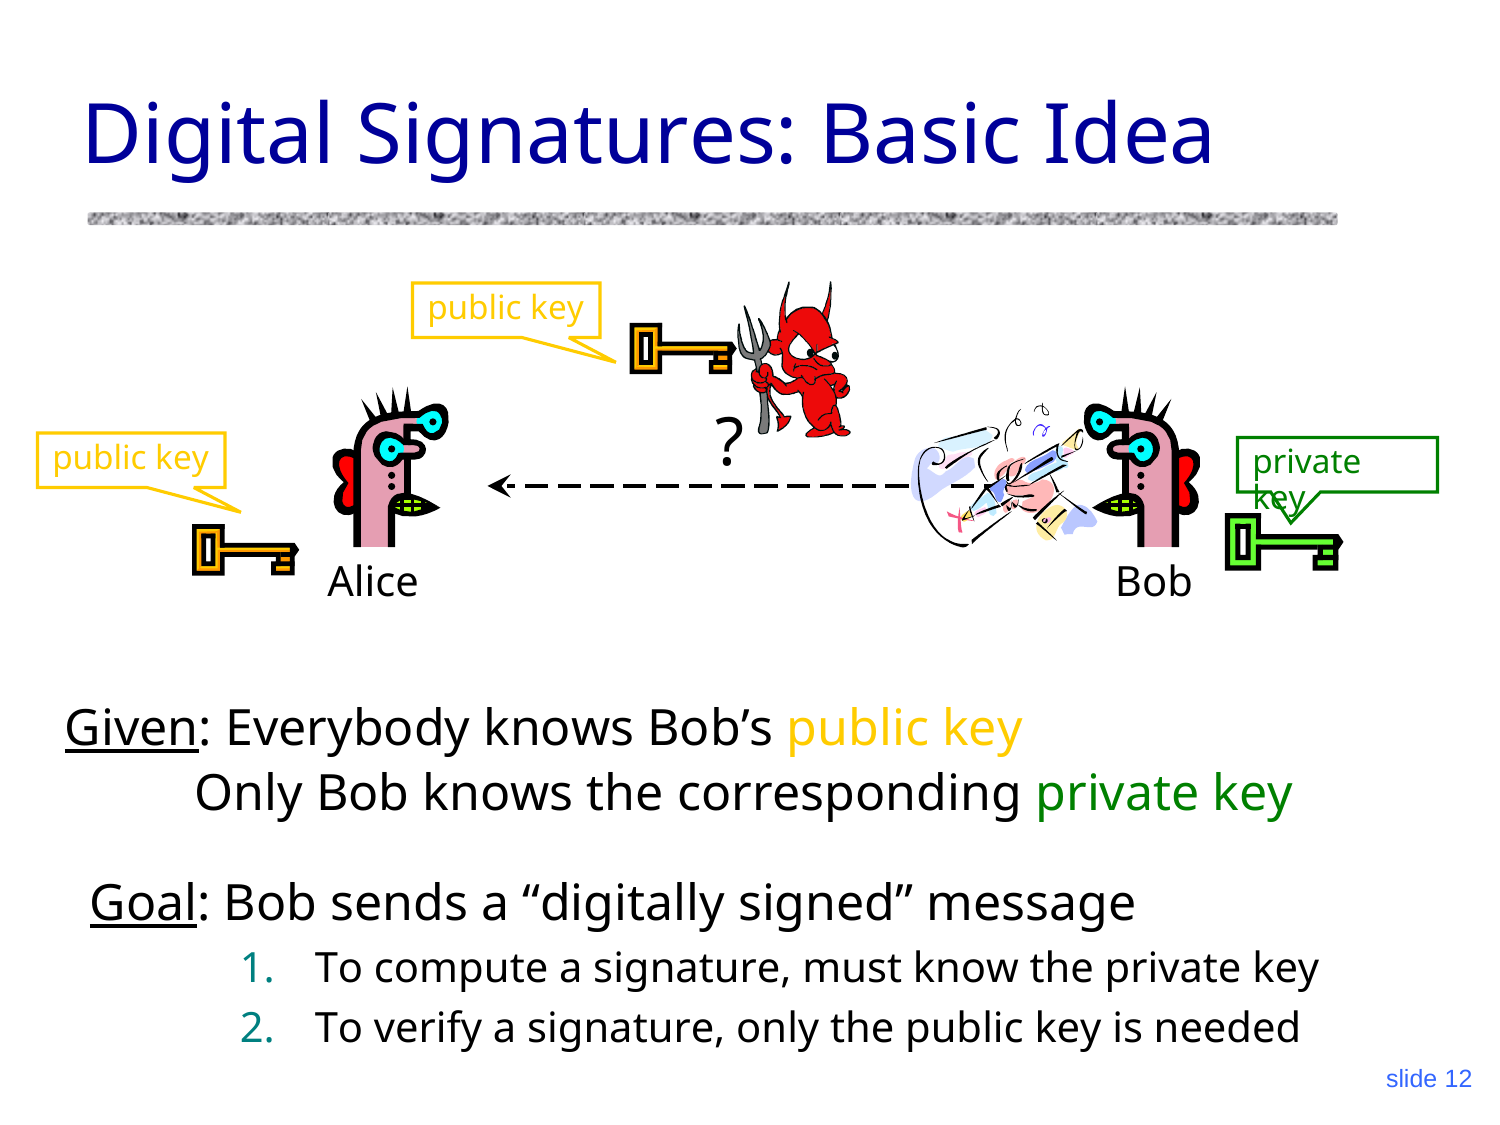

# Digital Signatures: Basic Idea
public key
?
public key
private key
Alice
Bob
Given: Everybody knows Bob’s public key
 Only Bob knows the corresponding private key
Goal: Bob sends a “digitally signed” message
To compute a signature, must know the private key
To verify a signature, only the public key is needed
slide